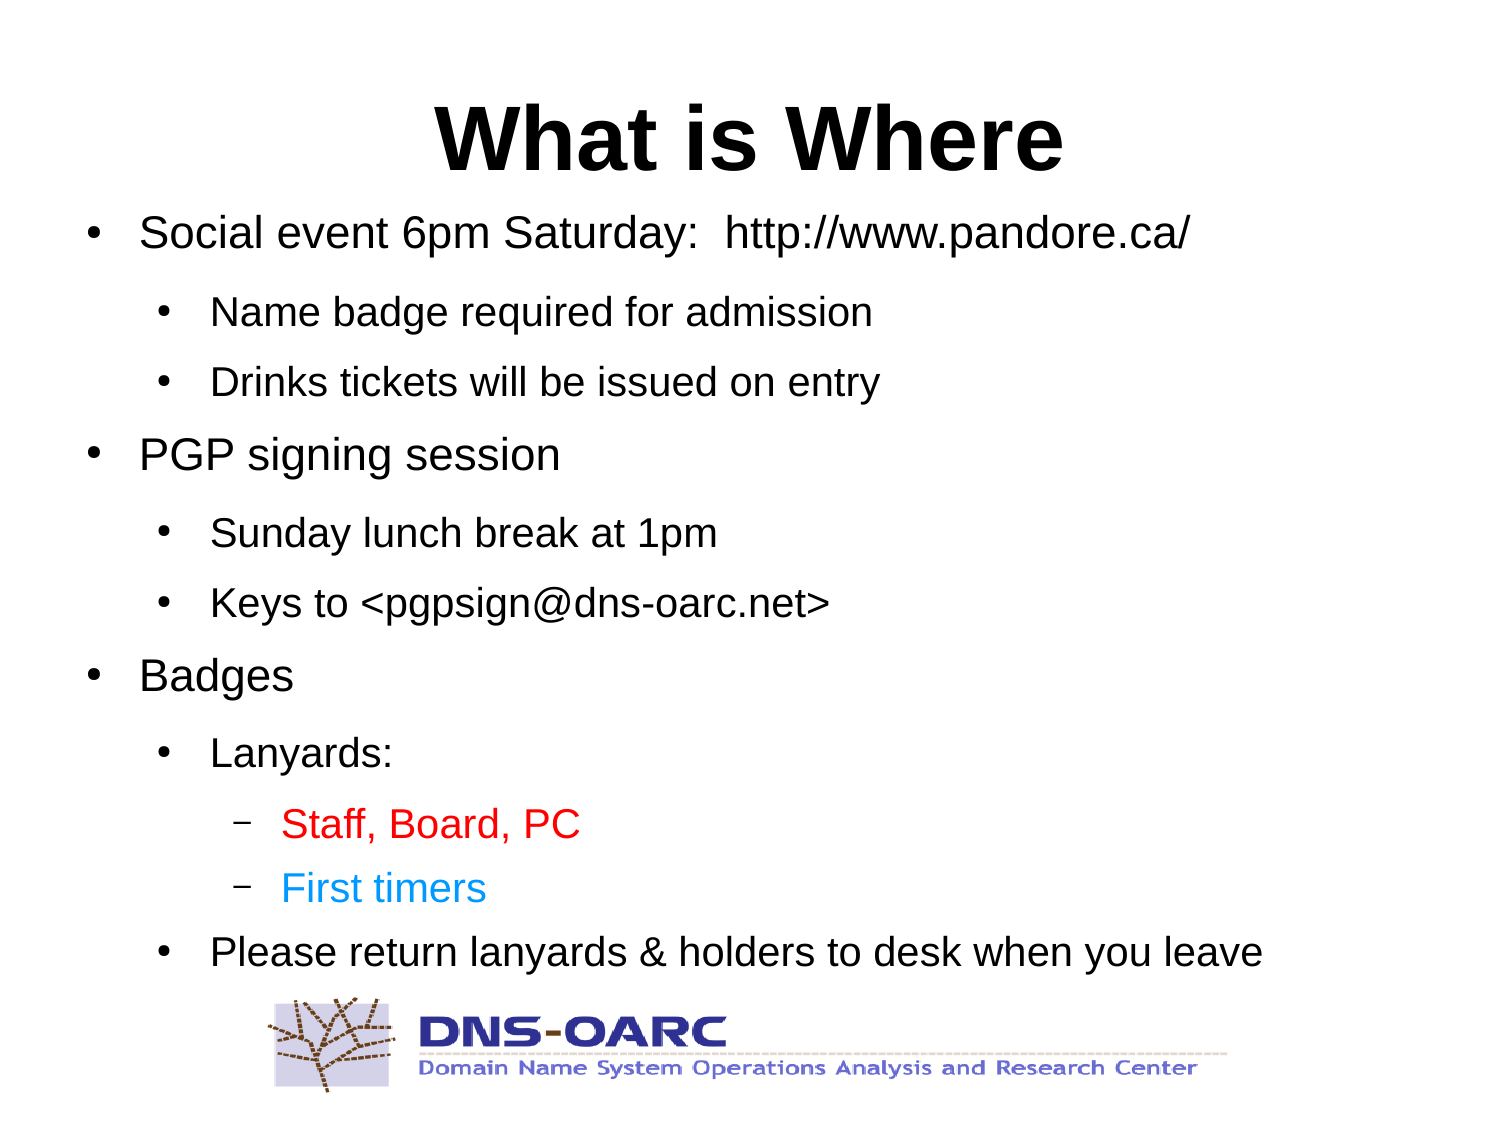

# What is Where
Social event 6pm Saturday: http://www.pandore.ca/
Name badge required for admission
Drinks tickets will be issued on entry
PGP signing session
Sunday lunch break at 1pm
Keys to <pgpsign@dns-oarc.net>
Badges
Lanyards:
Staff, Board, PC
First timers
Please return lanyards & holders to desk when you leave